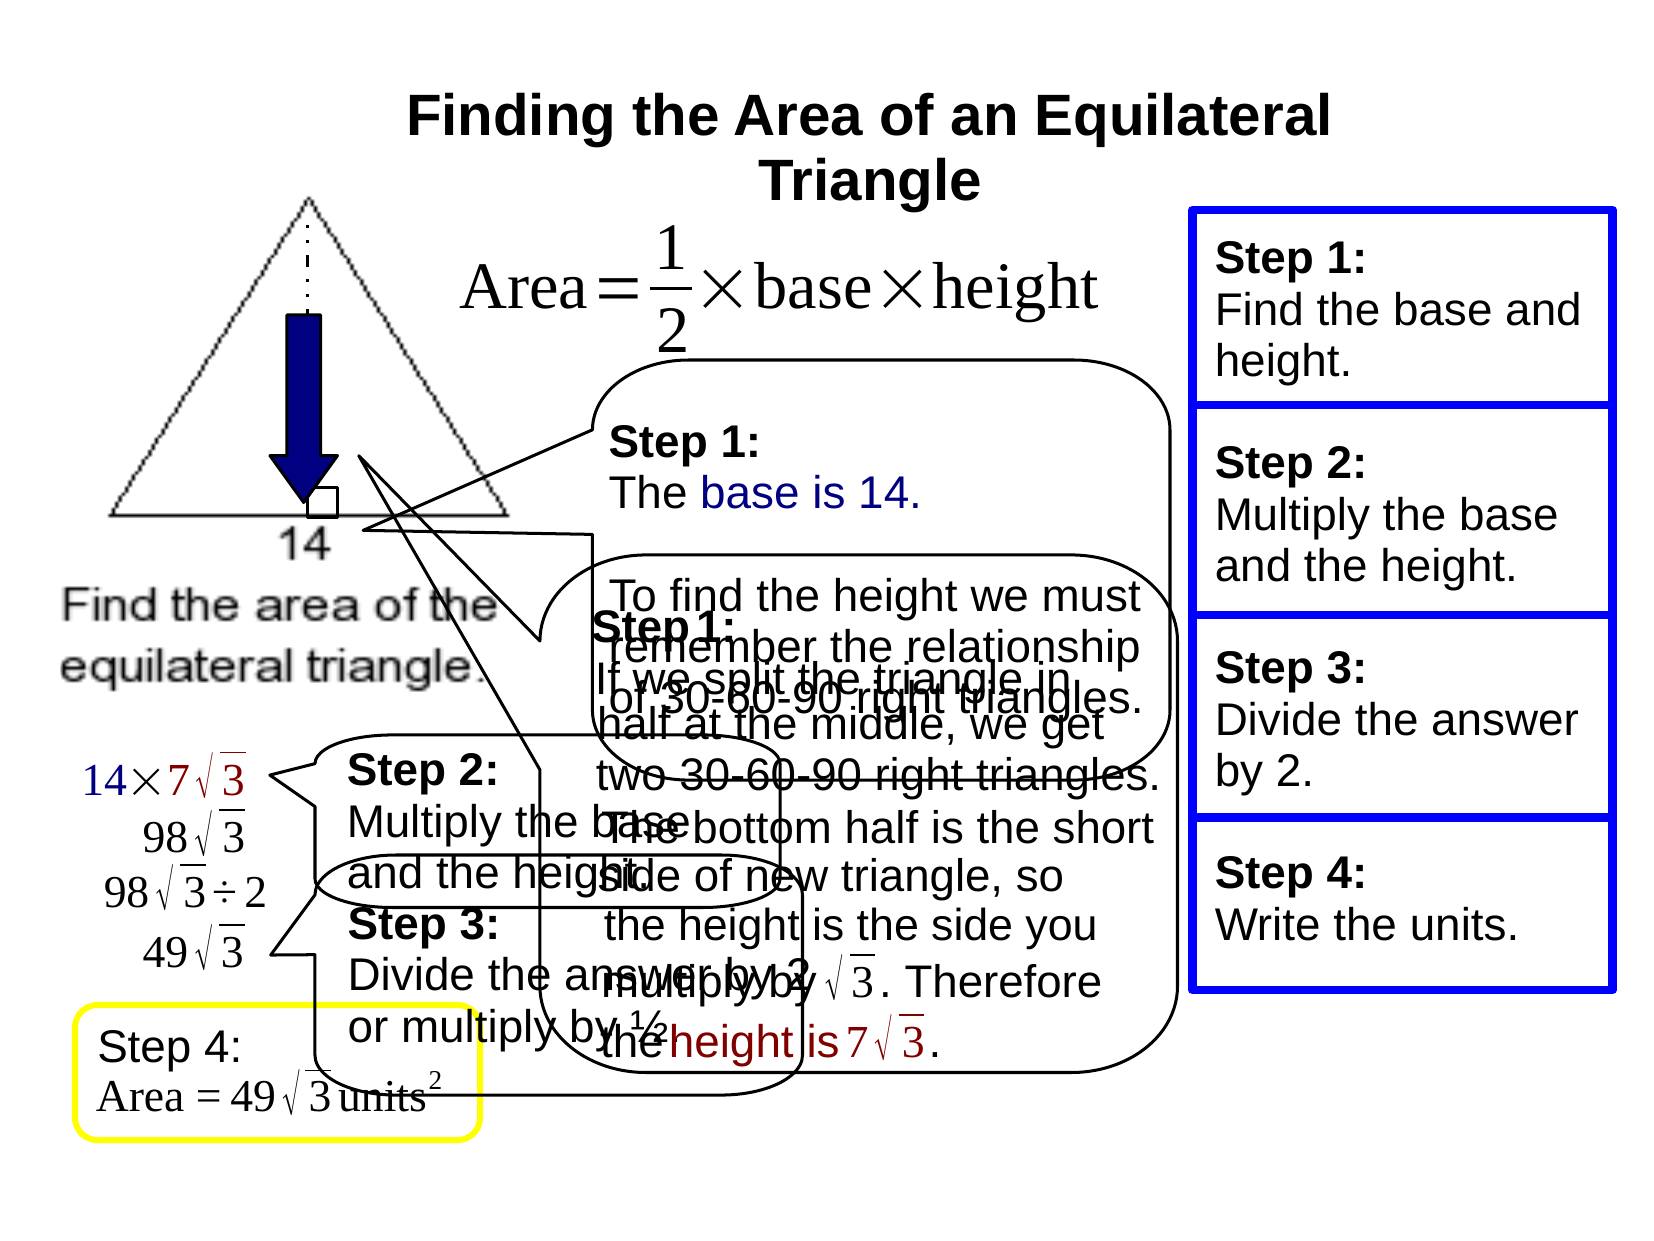

Finding the Area of an Equilateral Triangle
Step 1:
Find the base and height.
Step 2:
Multiply the base and the height.
Step 3:
Divide the answer by 2.
Step 4:
Write the units.
Step 1:
The base is 14.
To find the height we must
remember the relationship
of 30-60-90 right triangles.
Step 2:
Multiply the base
and the height.
Step 3:
Divide the answer by 2
or multiply by ½.
Step 4: